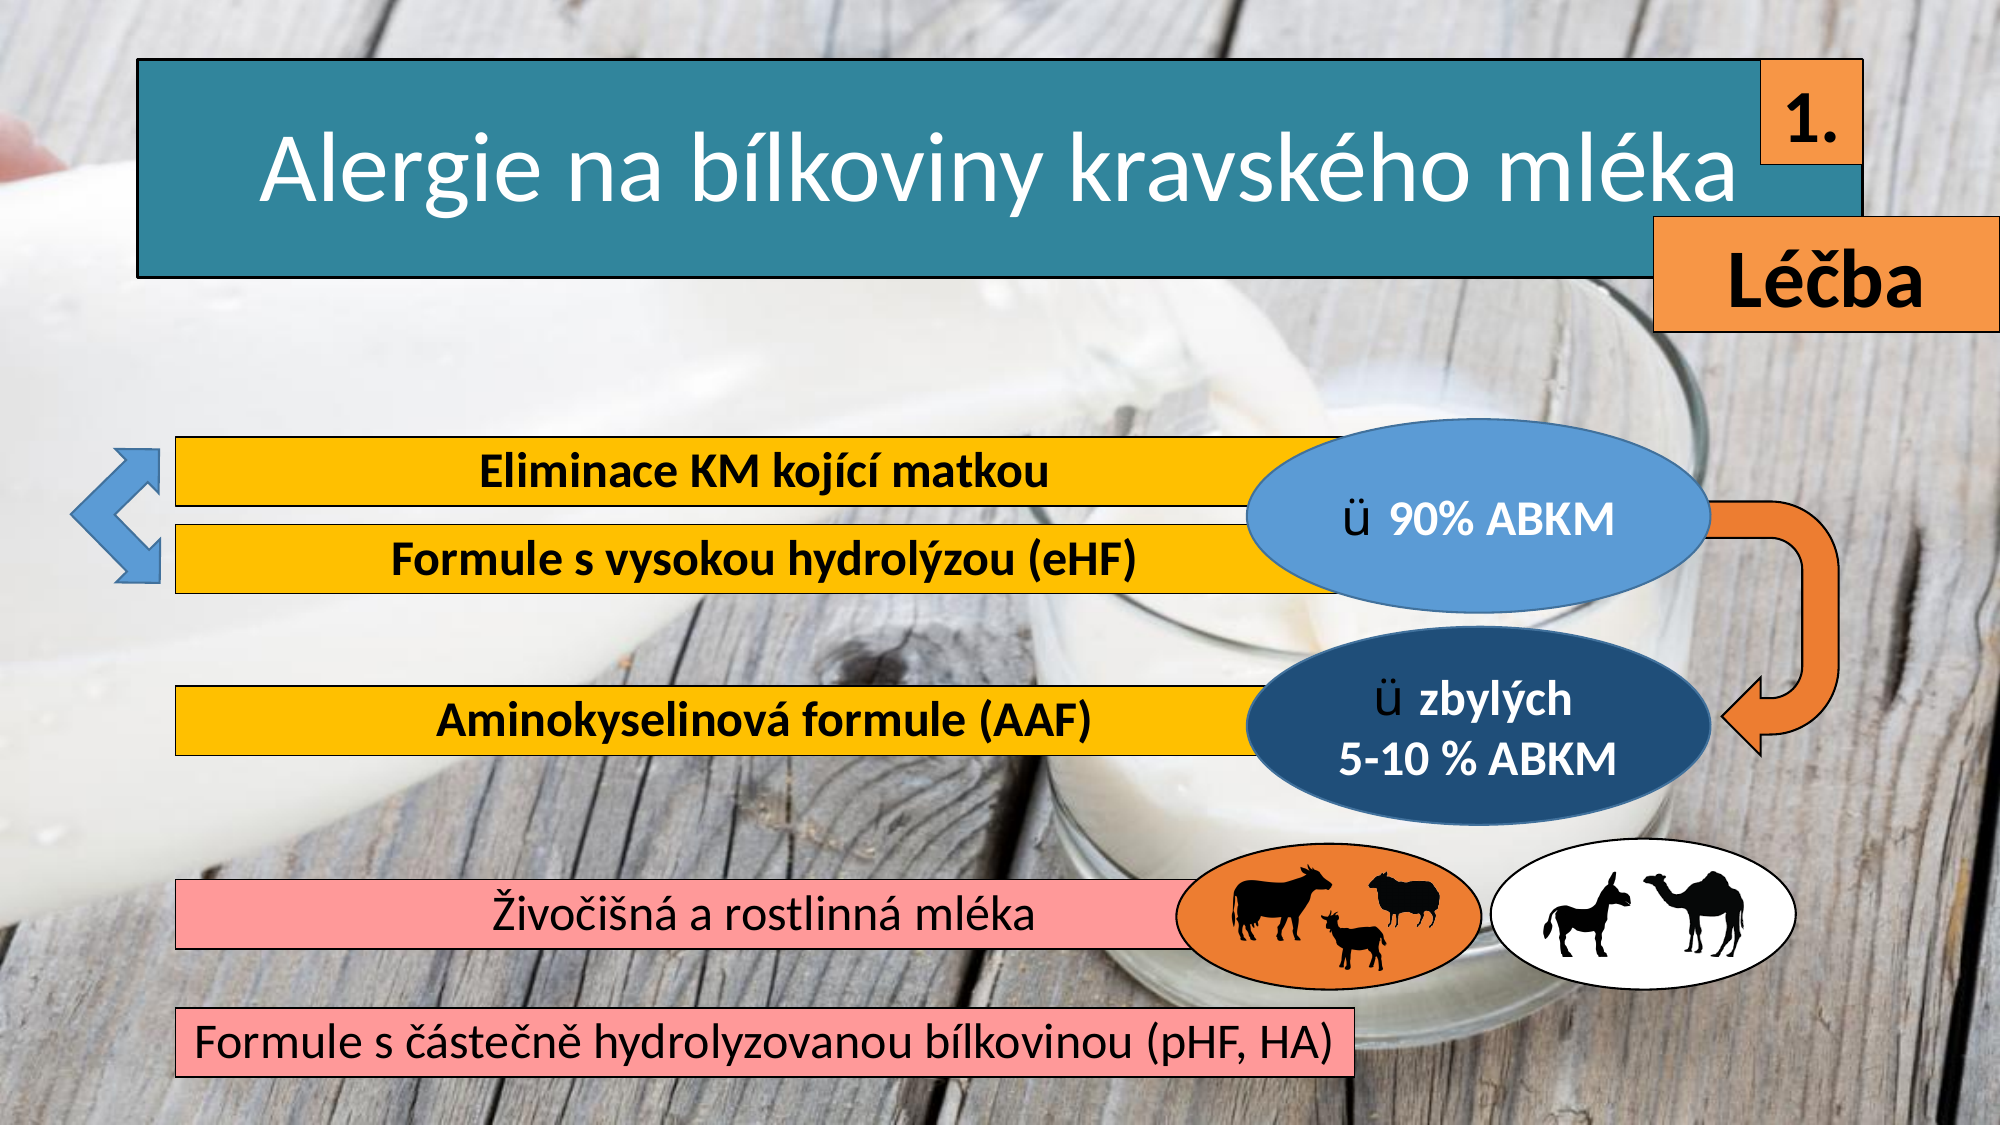

1.
# Alergie na bílkoviny kravského mléka
Léčba
90% ABKM
Eliminace KM kojící matkou
Formule s vysokou hydrolýzou (eHF)
zbylých
5-10 % ABKM
Aminokyselinová formule (AAF)
Živočišná a rostlinná mléka
Formule s částečně hydrolyzovanou bílkovinou (pHF, HA)